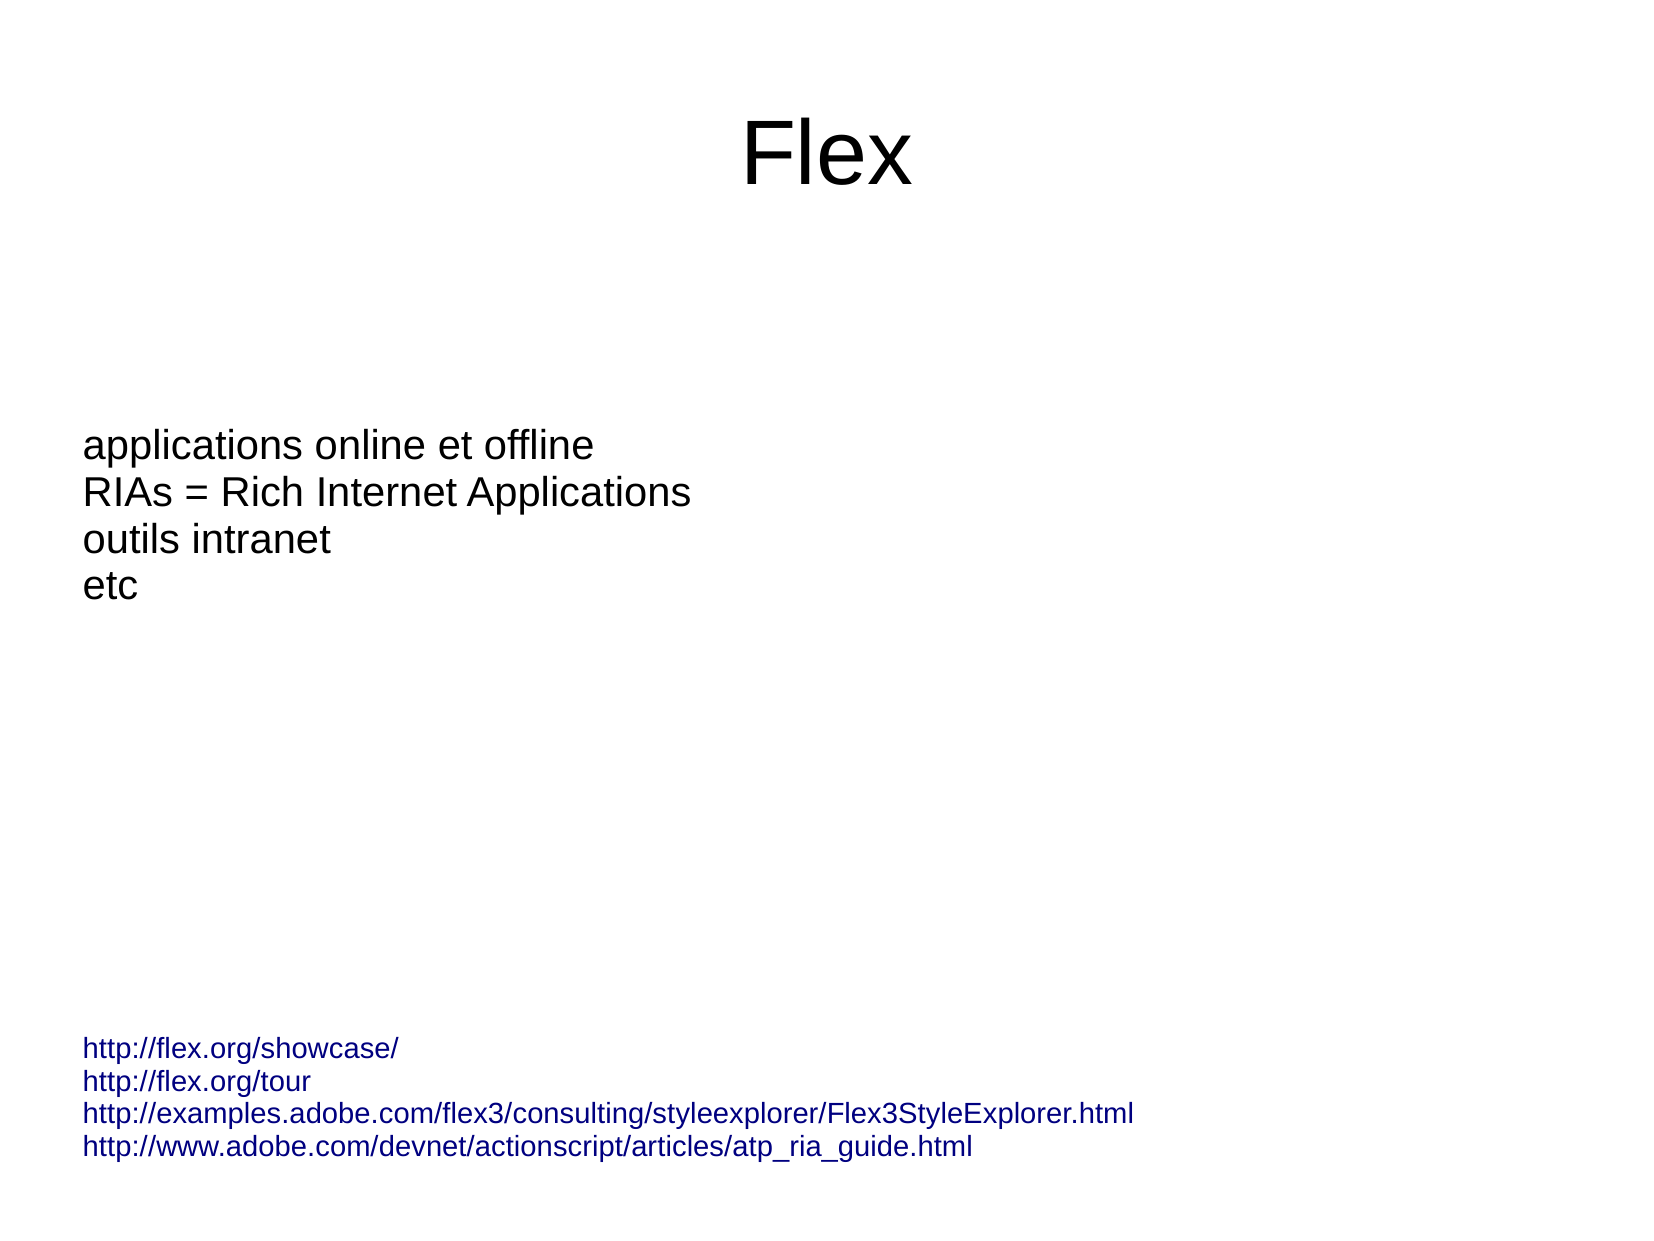

# Flex
applications online et offline
RIAs = Rich Internet Applications
outils intranet
etc
http://flex.org/showcase/
http://flex.org/tour
http://examples.adobe.com/flex3/consulting/styleexplorer/Flex3StyleExplorer.html
http://www.adobe.com/devnet/actionscript/articles/atp_ria_guide.html